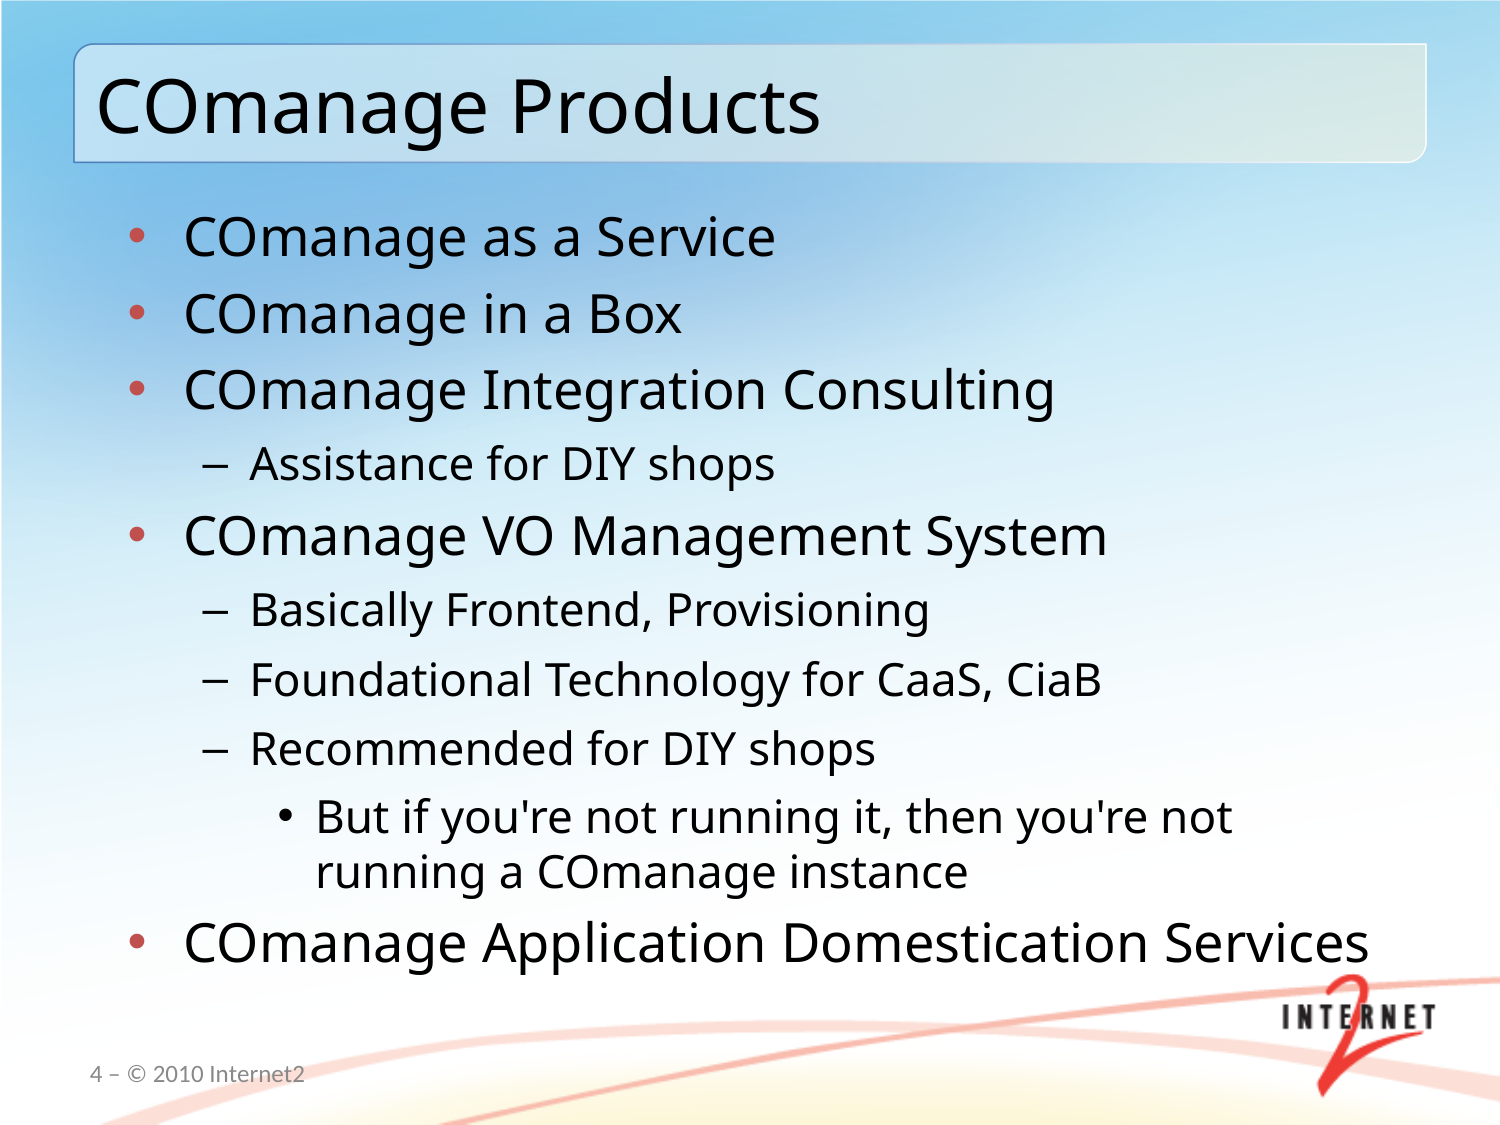

COmanage Products
# COmanage as a Service
COmanage in a Box
COmanage Integration Consulting
Assistance for DIY shops
COmanage VO Management System
Basically Frontend, Provisioning
Foundational Technology for CaaS, CiaB
Recommended for DIY shops
But if you're not running it, then you're not running a COmanage instance
COmanage Application Domestication Services
 – © 2010 Internet2